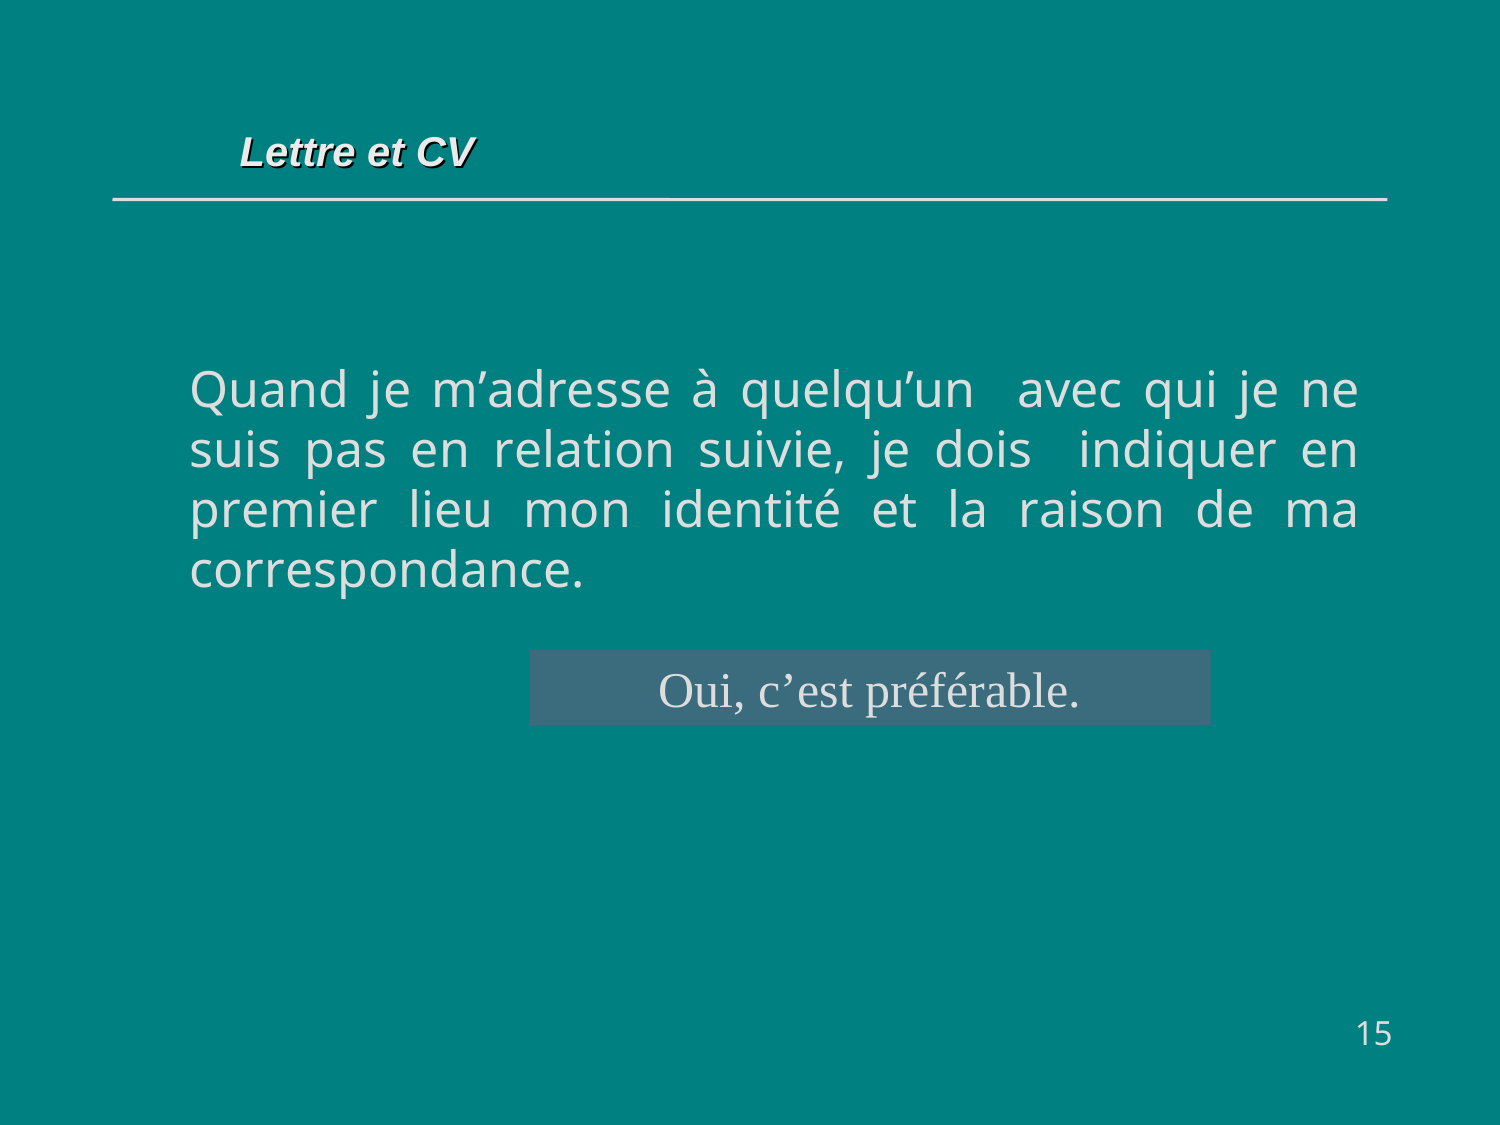

Lettre et CV
Quand je m’adresse à quelqu’un avec qui je ne suis pas en relation suivie, je dois indiquer en premier lieu mon identité et la raison de ma correspondance.
V/F
Oui, c’est préférable.
15